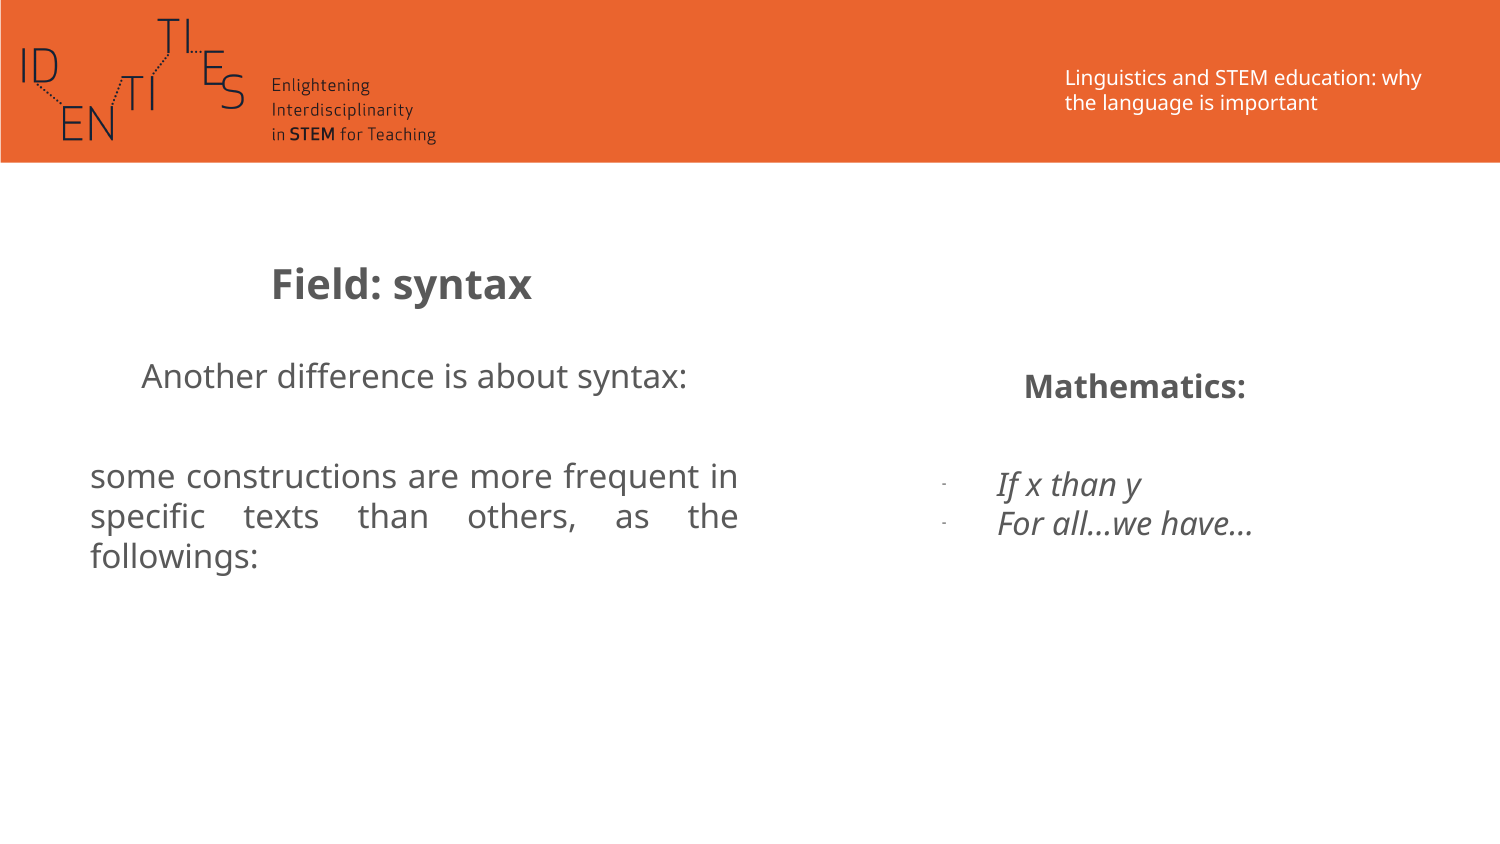

#
Linguistics and STEM education: why the language is important
Field: syntax
Another difference is about syntax:
some constructions are more frequent in specific texts than others, as the followings:
Mathematics:
If x than y
For all…we have…